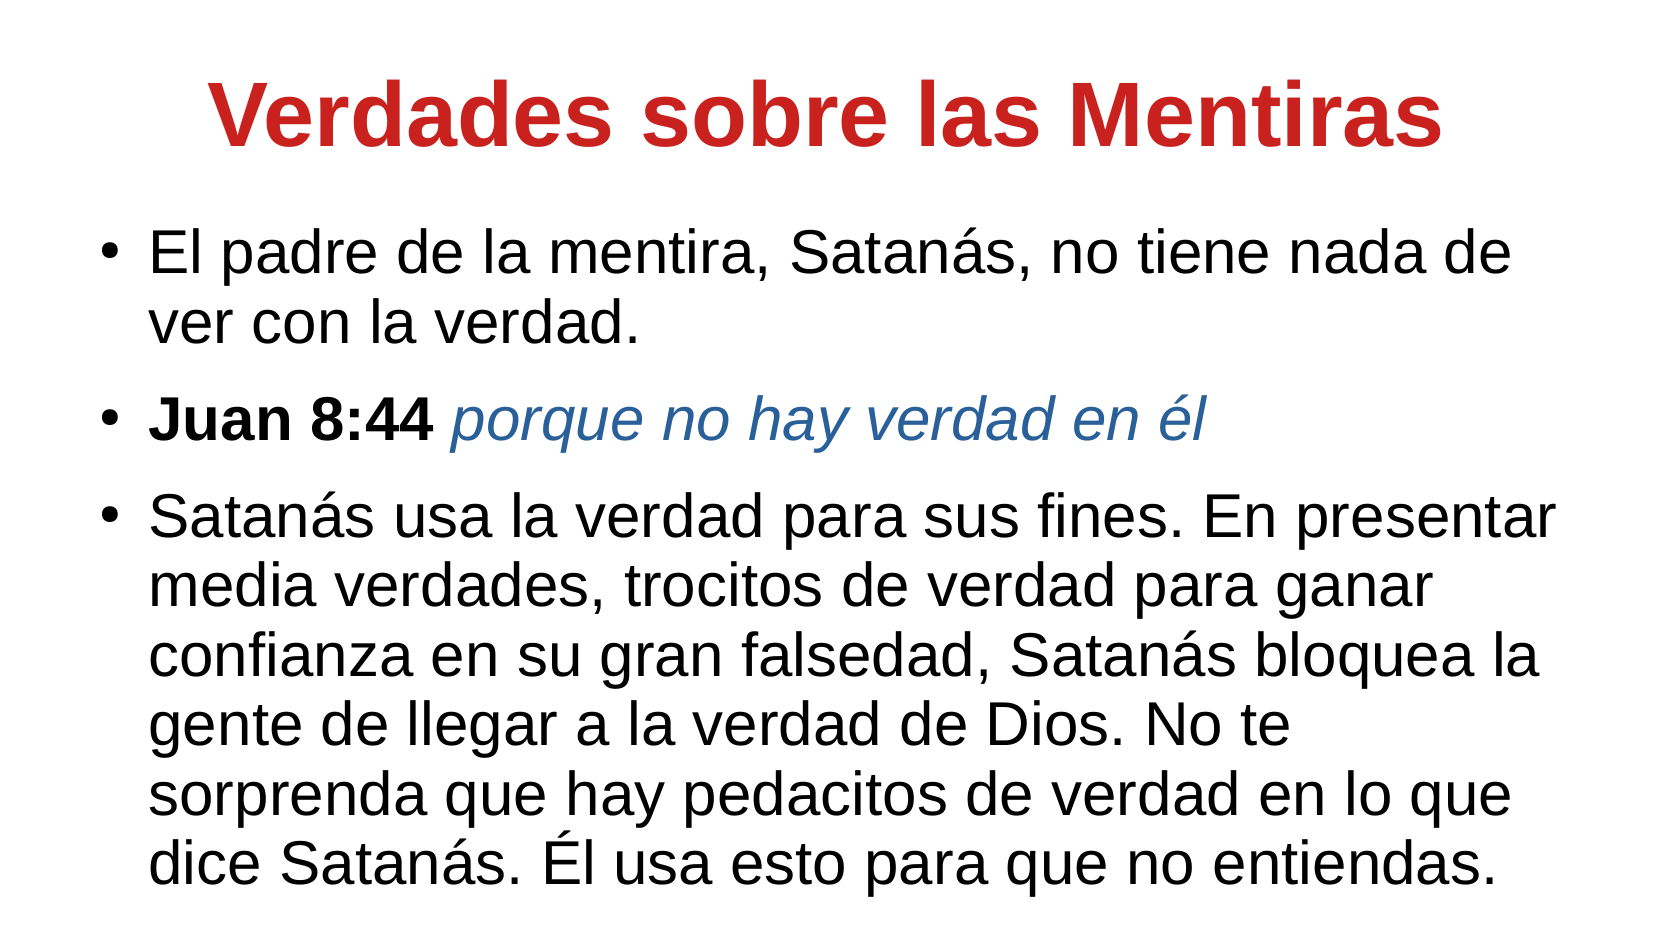

# Verdades sobre las Mentiras
El padre de la mentira, Satanás, no tiene nada de ver con la verdad.
Juan 8:44 porque no hay verdad en él
Satanás usa la verdad para sus fines. En presentar media verdades, trocitos de verdad para ganar confianza en su gran falsedad, Satanás bloquea la gente de llegar a la verdad de Dios. No te sorprenda que hay pedacitos de verdad en lo que dice Satanás. Él usa esto para que no entiendas.